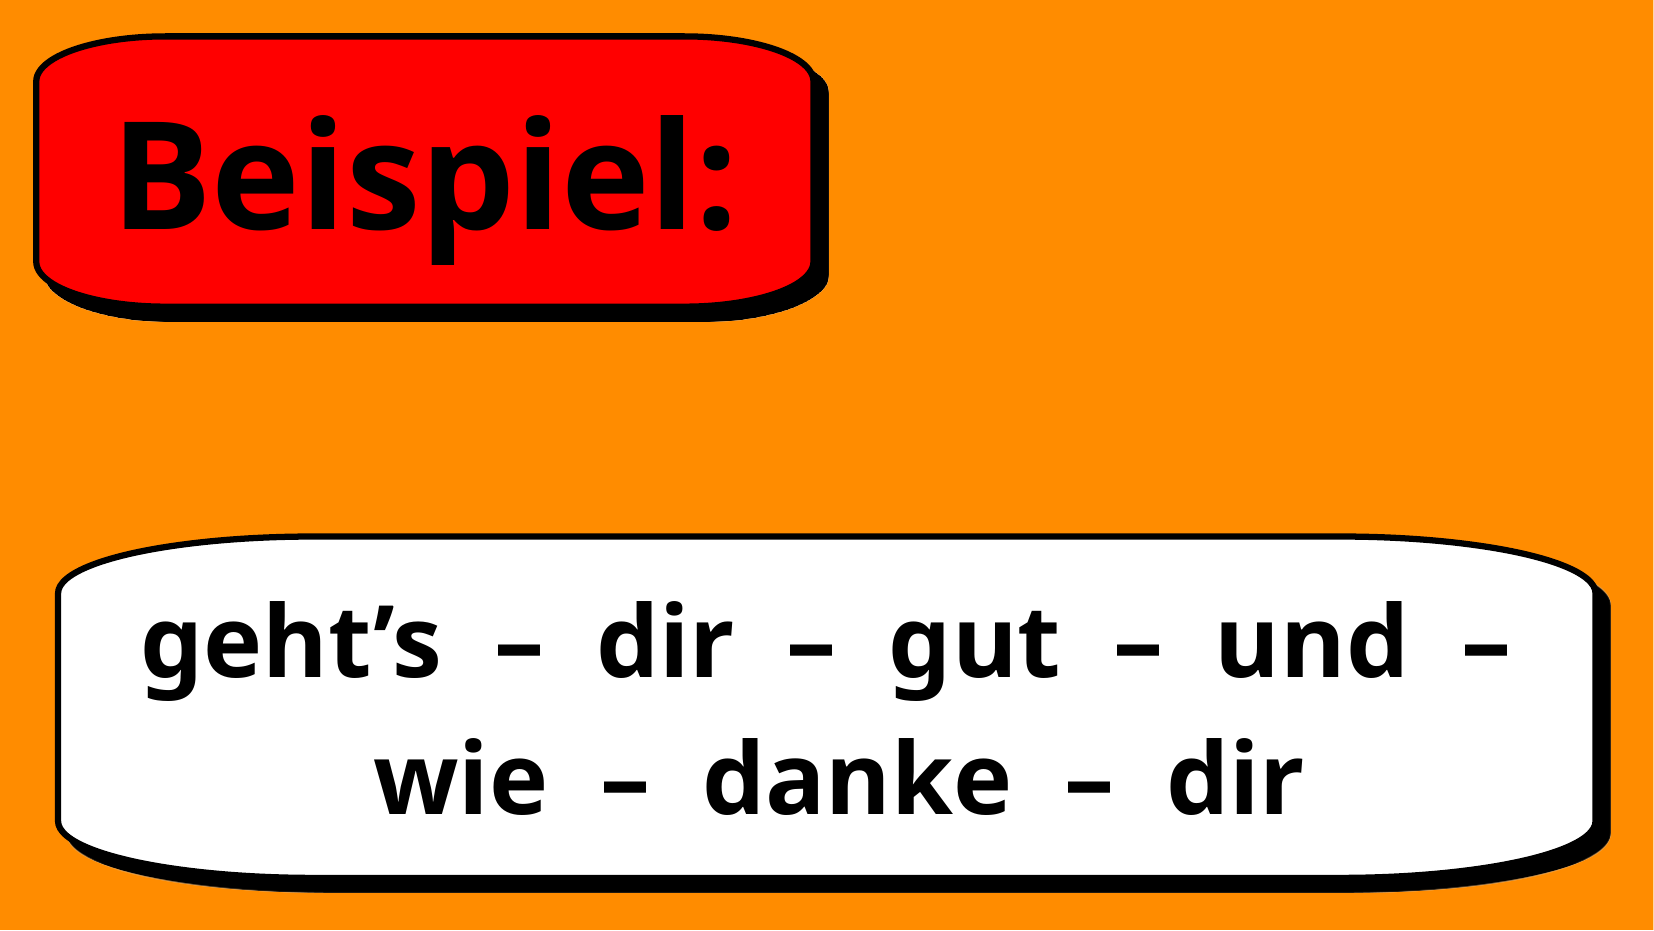

Beispiel:
geht’s – dir – gut – und – wie – danke – dir